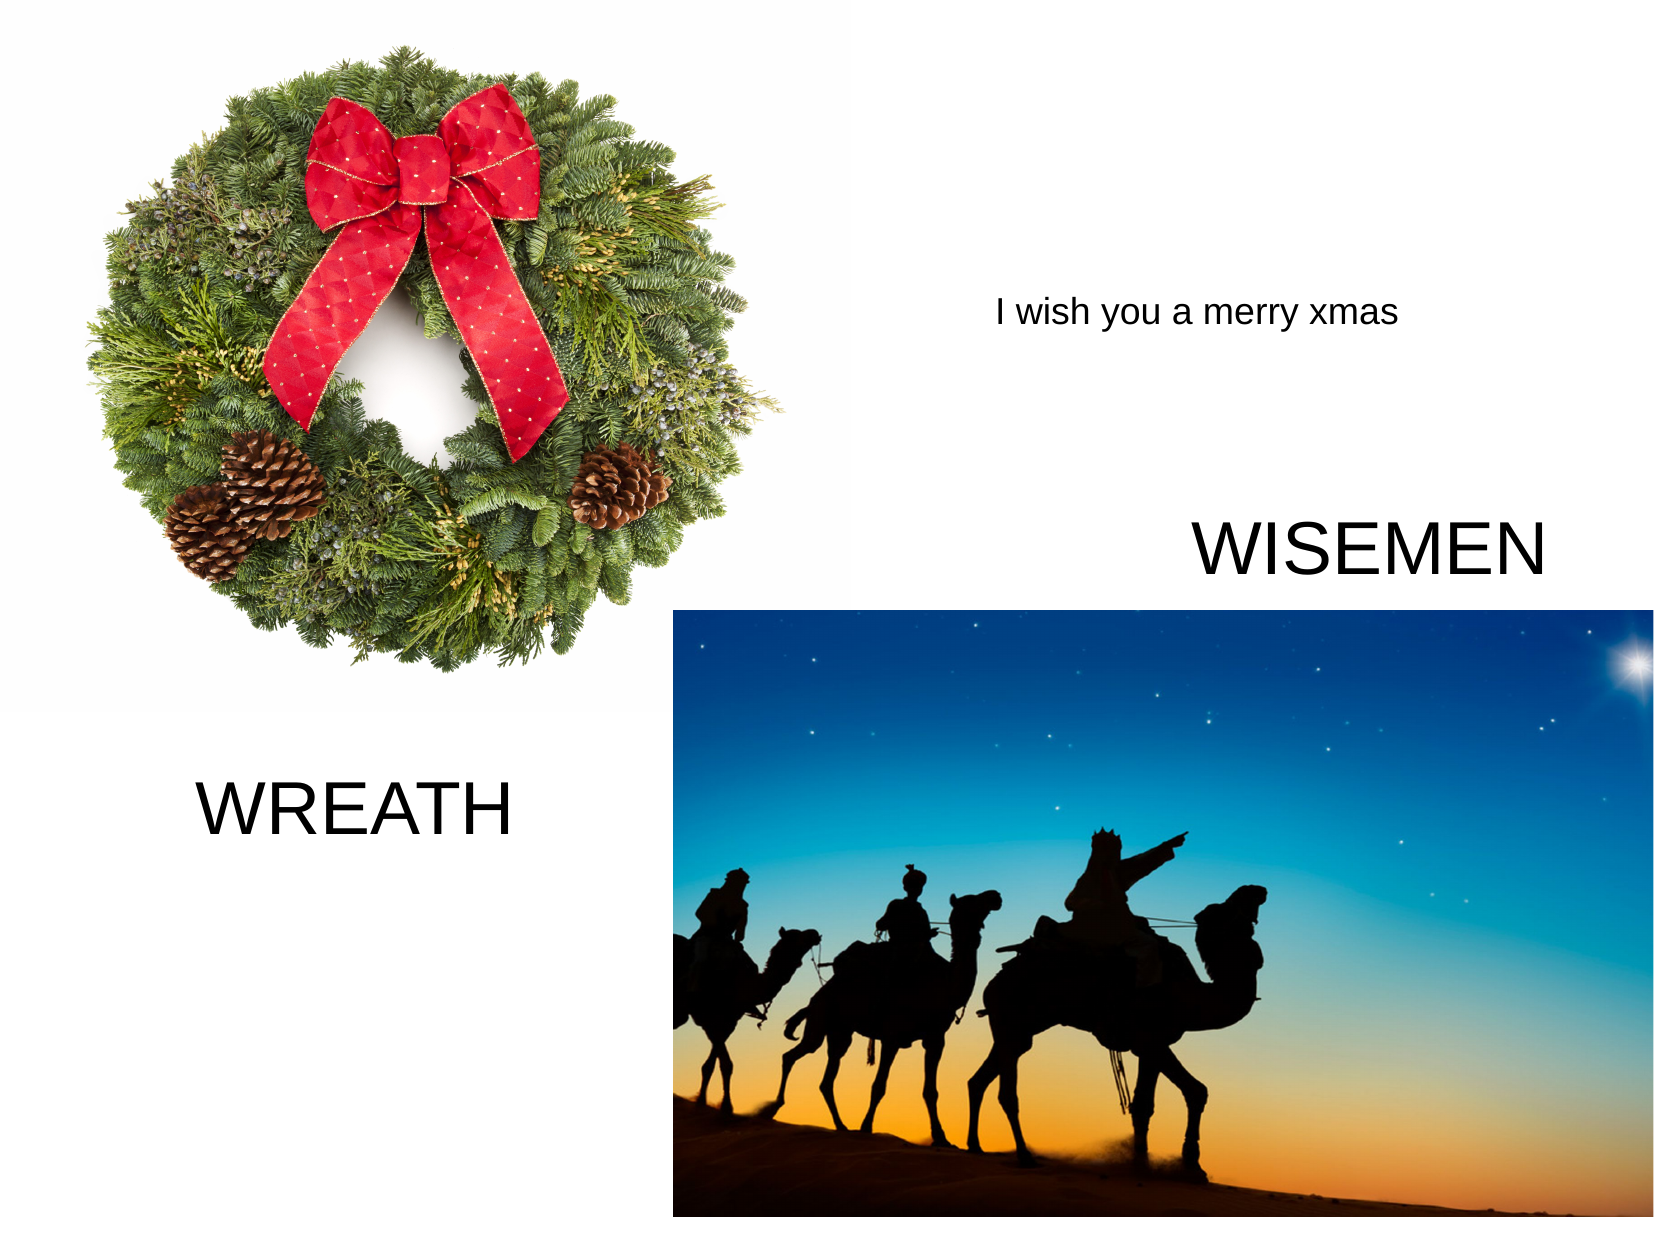

I wish you a merry xmas
WISEMEN
WREATH